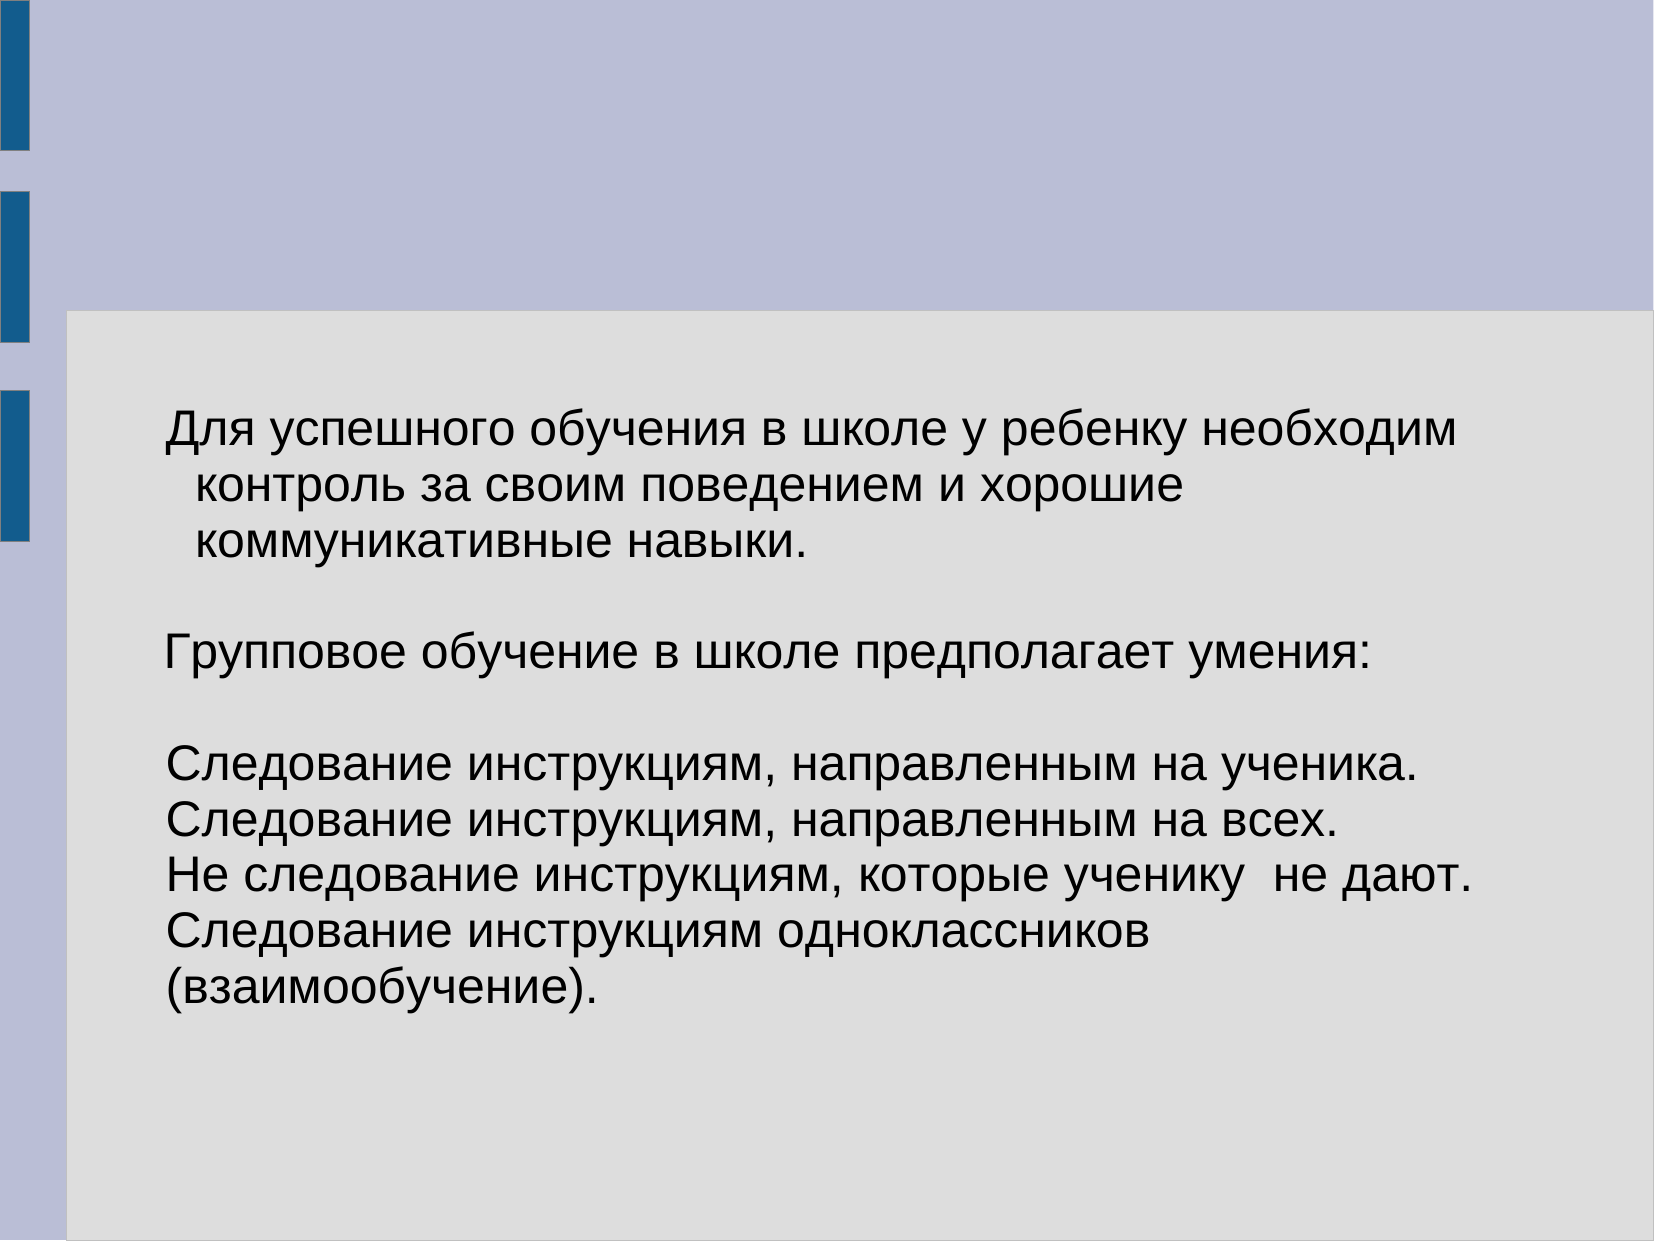

# Для успешного обучения в школе у ребенку необходим контроль за своим поведением и хорошие коммуникативные навыки.
 Групповое обучение в школе предполагает умения:
Следование инструкциям, направленным на ученика.
Следование инструкциям, направленным на всех.
Не следование инструкциям, которые ученику не дают.
Следование инструкциям одноклассников
(взаимообучение).